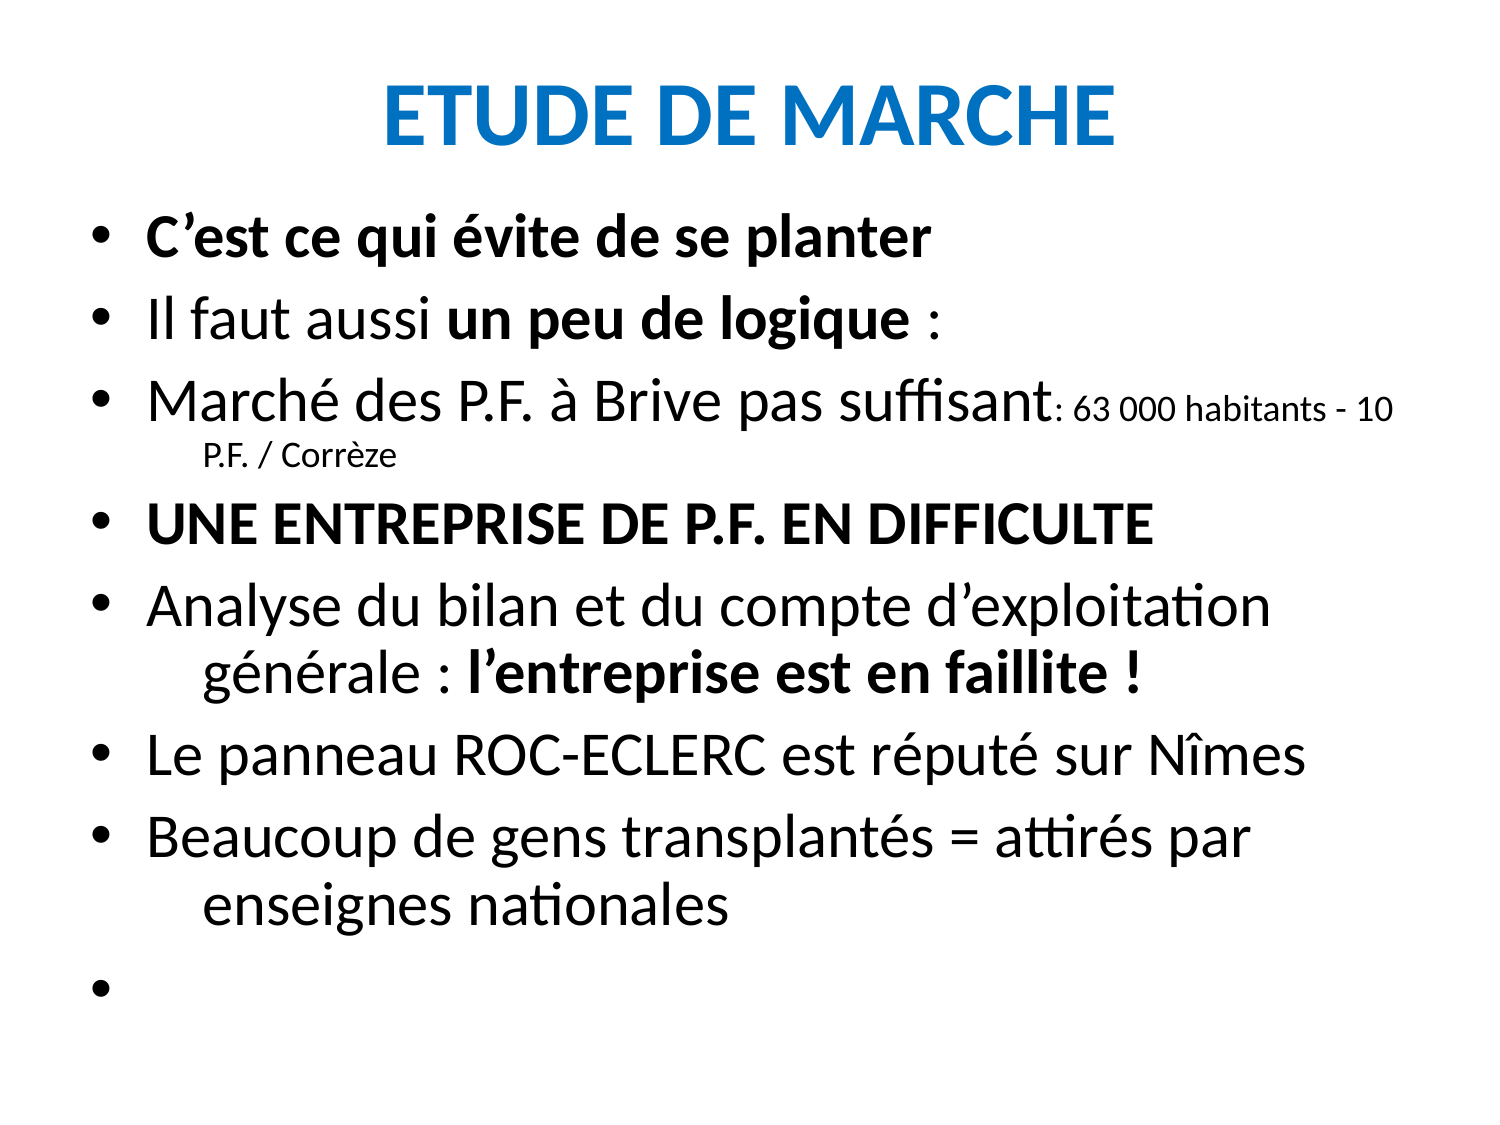

# ETUDE DE MARCHE
C’est ce qui évite de se planter
Il faut aussi un peu de logique :
Marché des P.F. à Brive pas suffisant: 63 000 habitants - 10 P.F. / Corrèze
UNE ENTREPRISE DE P.F. EN DIFFICULTE
Analyse du bilan et du compte d’exploitation générale : l’entreprise est en faillite !
Le panneau ROC-ECLERC est réputé sur Nîmes
Beaucoup de gens transplantés = attirés par enseignes nationales